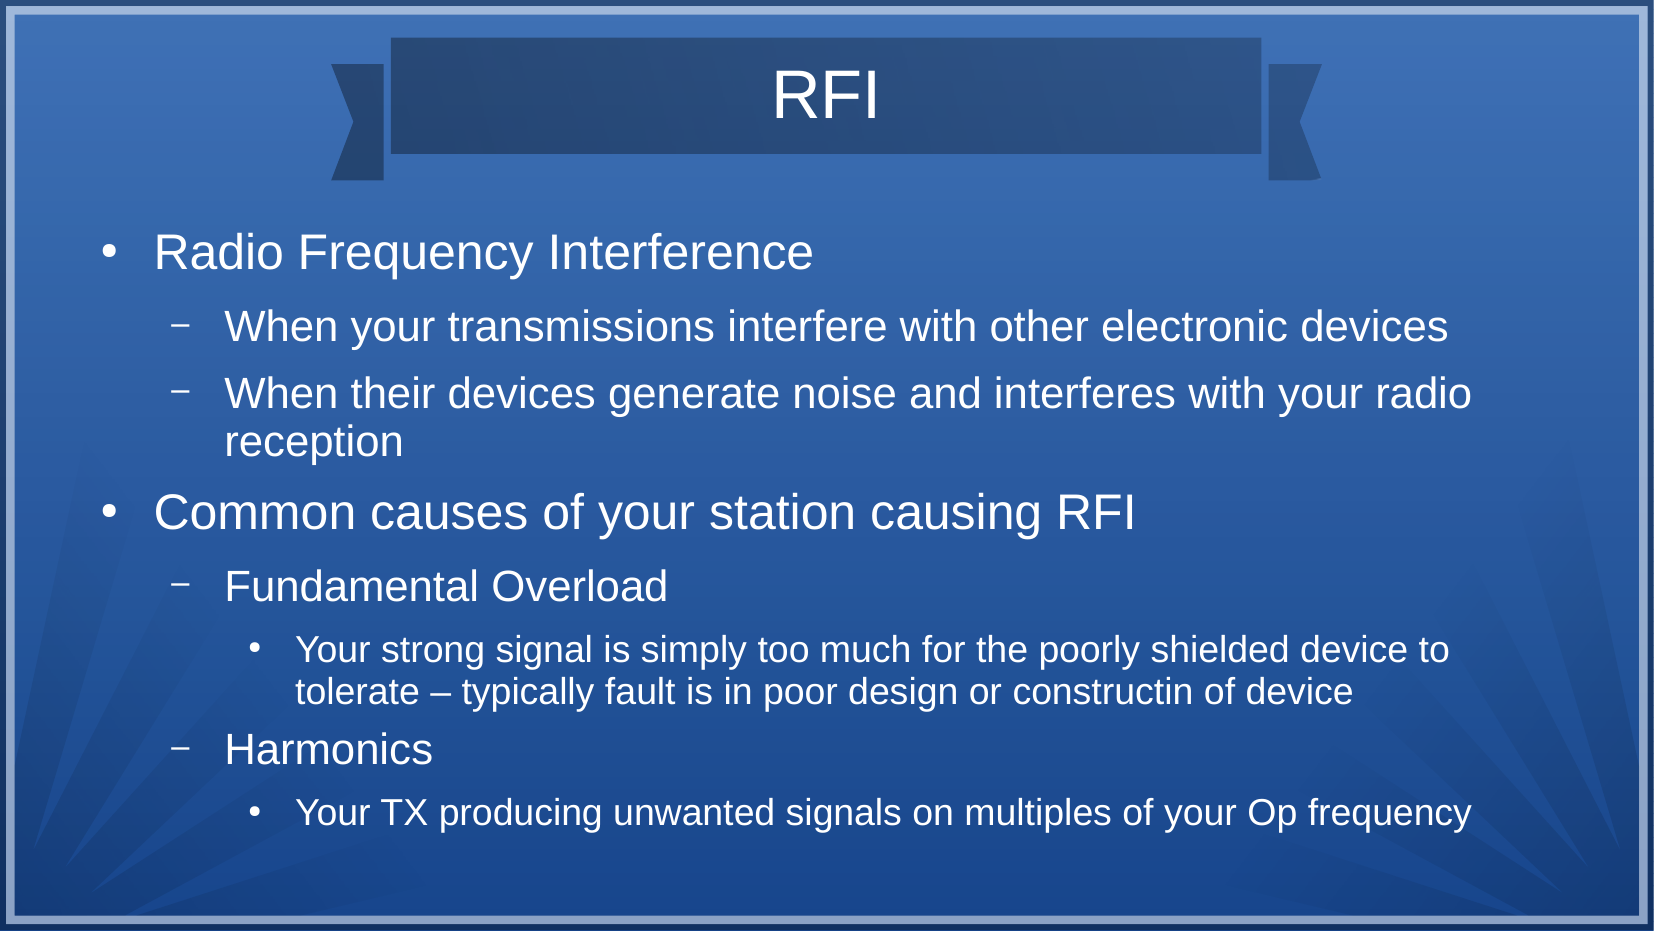

# RFI
Radio Frequency Interference
When your transmissions interfere with other electronic devices
When their devices generate noise and interferes with your radio reception
Common causes of your station causing RFI
Fundamental Overload
Your strong signal is simply too much for the poorly shielded device to tolerate – typically fault is in poor design or constructin of device
Harmonics
Your TX producing unwanted signals on multiples of your Op frequency